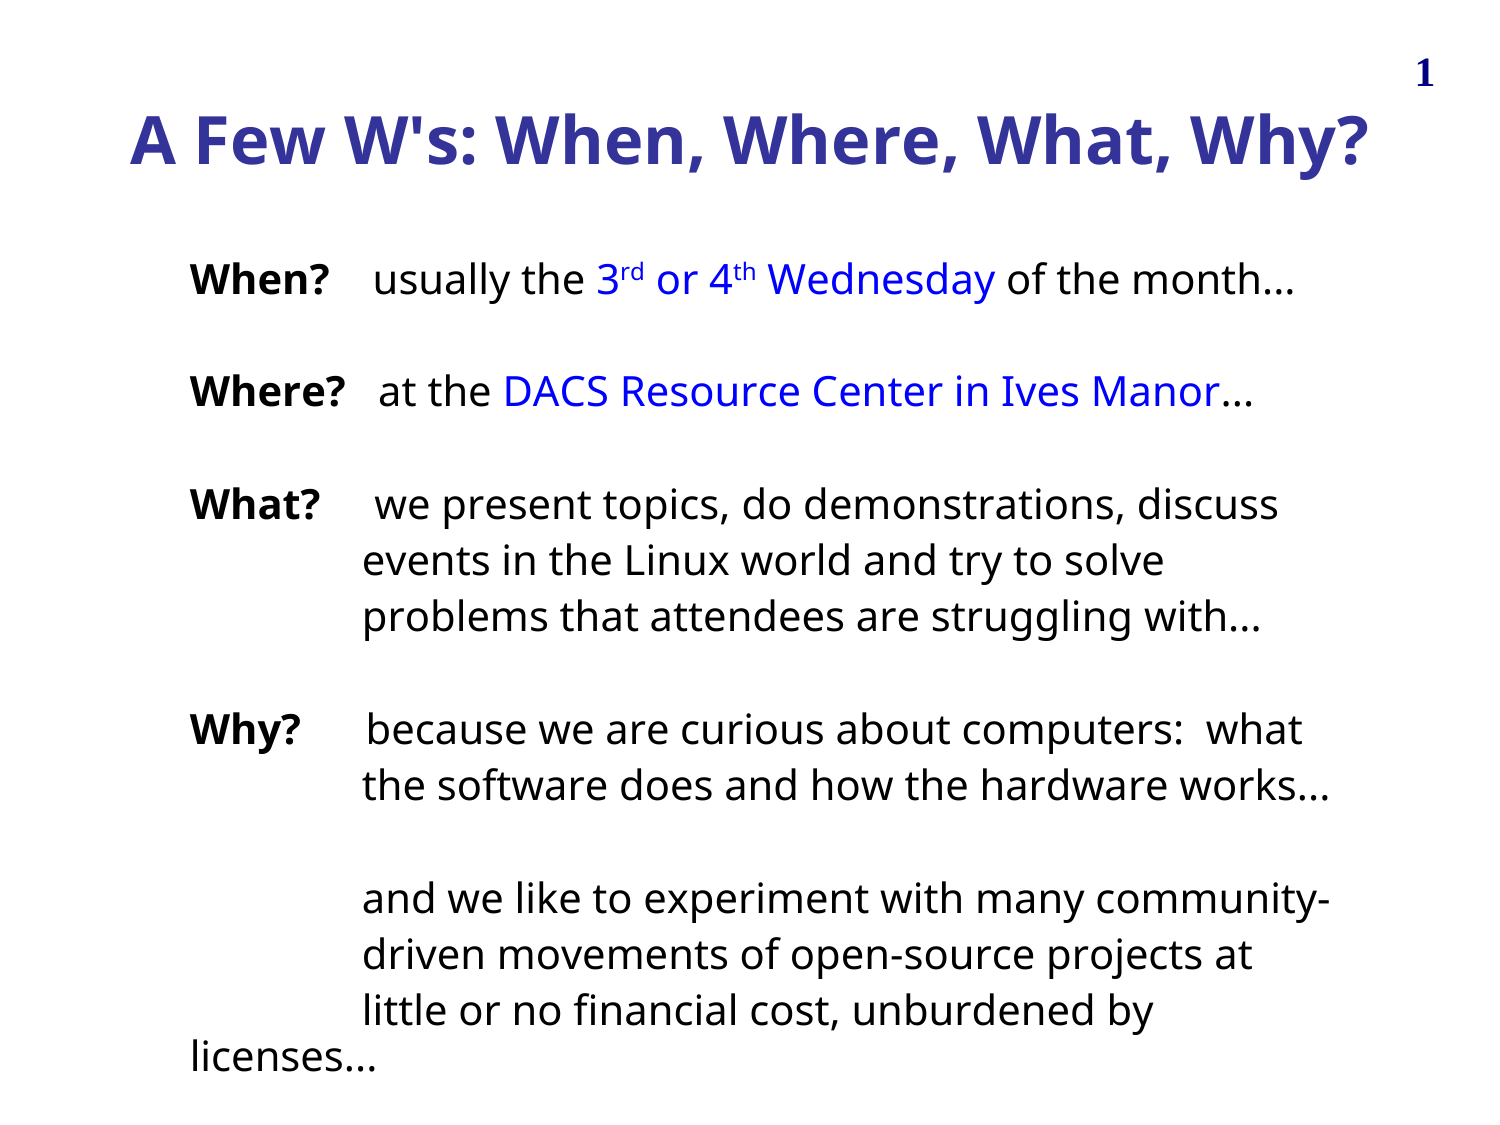

1
# A Few W's: When, Where, What, Why?
When? usually the 3rd or 4th Wednesday of the month...
Where? at the DACS Resource Center in Ives Manor...
What? we present topics, do demonstrations, discuss
 events in the Linux world and try to solve
 problems that attendees are struggling with...
Why? because we are curious about computers: what
 the software does and how the hardware works...
 and we like to experiment with many community-
 driven movements of open-source projects at
 little or no financial cost, unburdened by licenses...